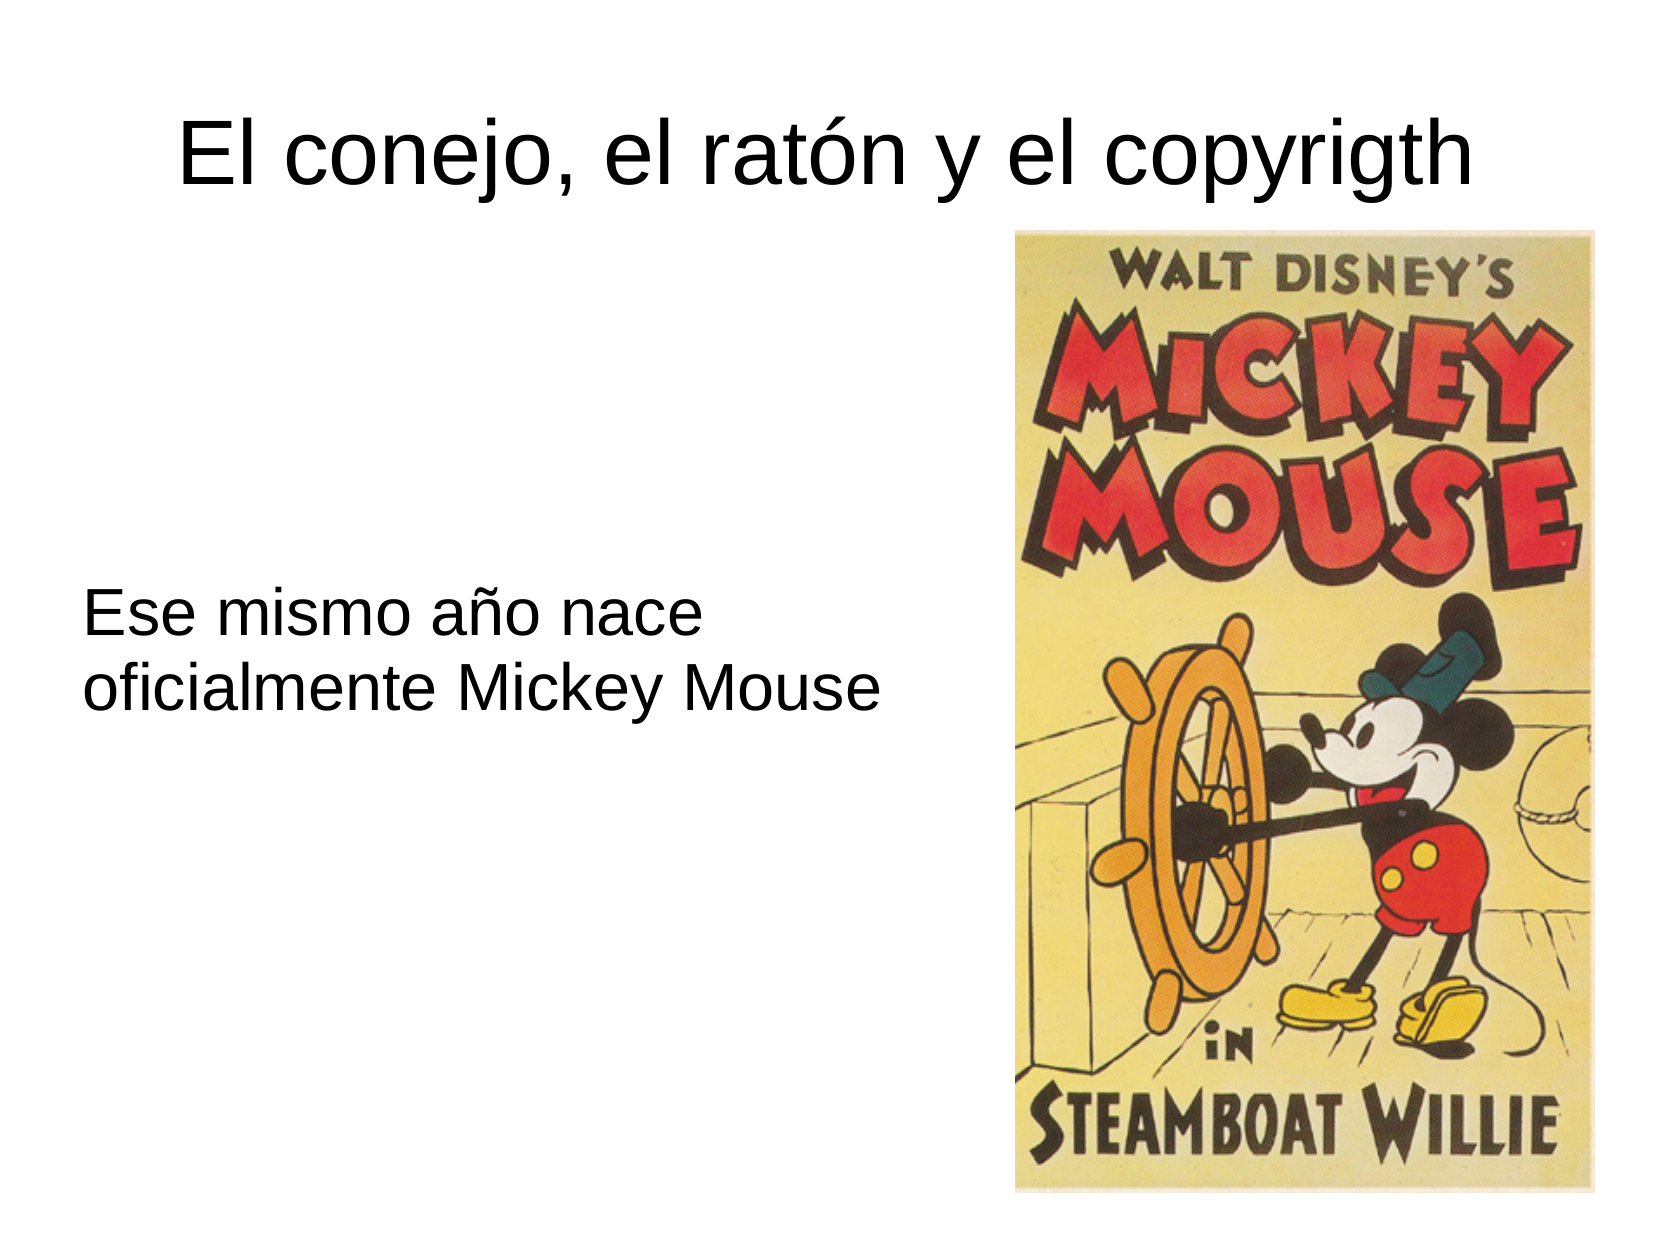

# El conejo, el ratón y el copyrigth
Ese mismo año nace
oficialmente Mickey Mouse